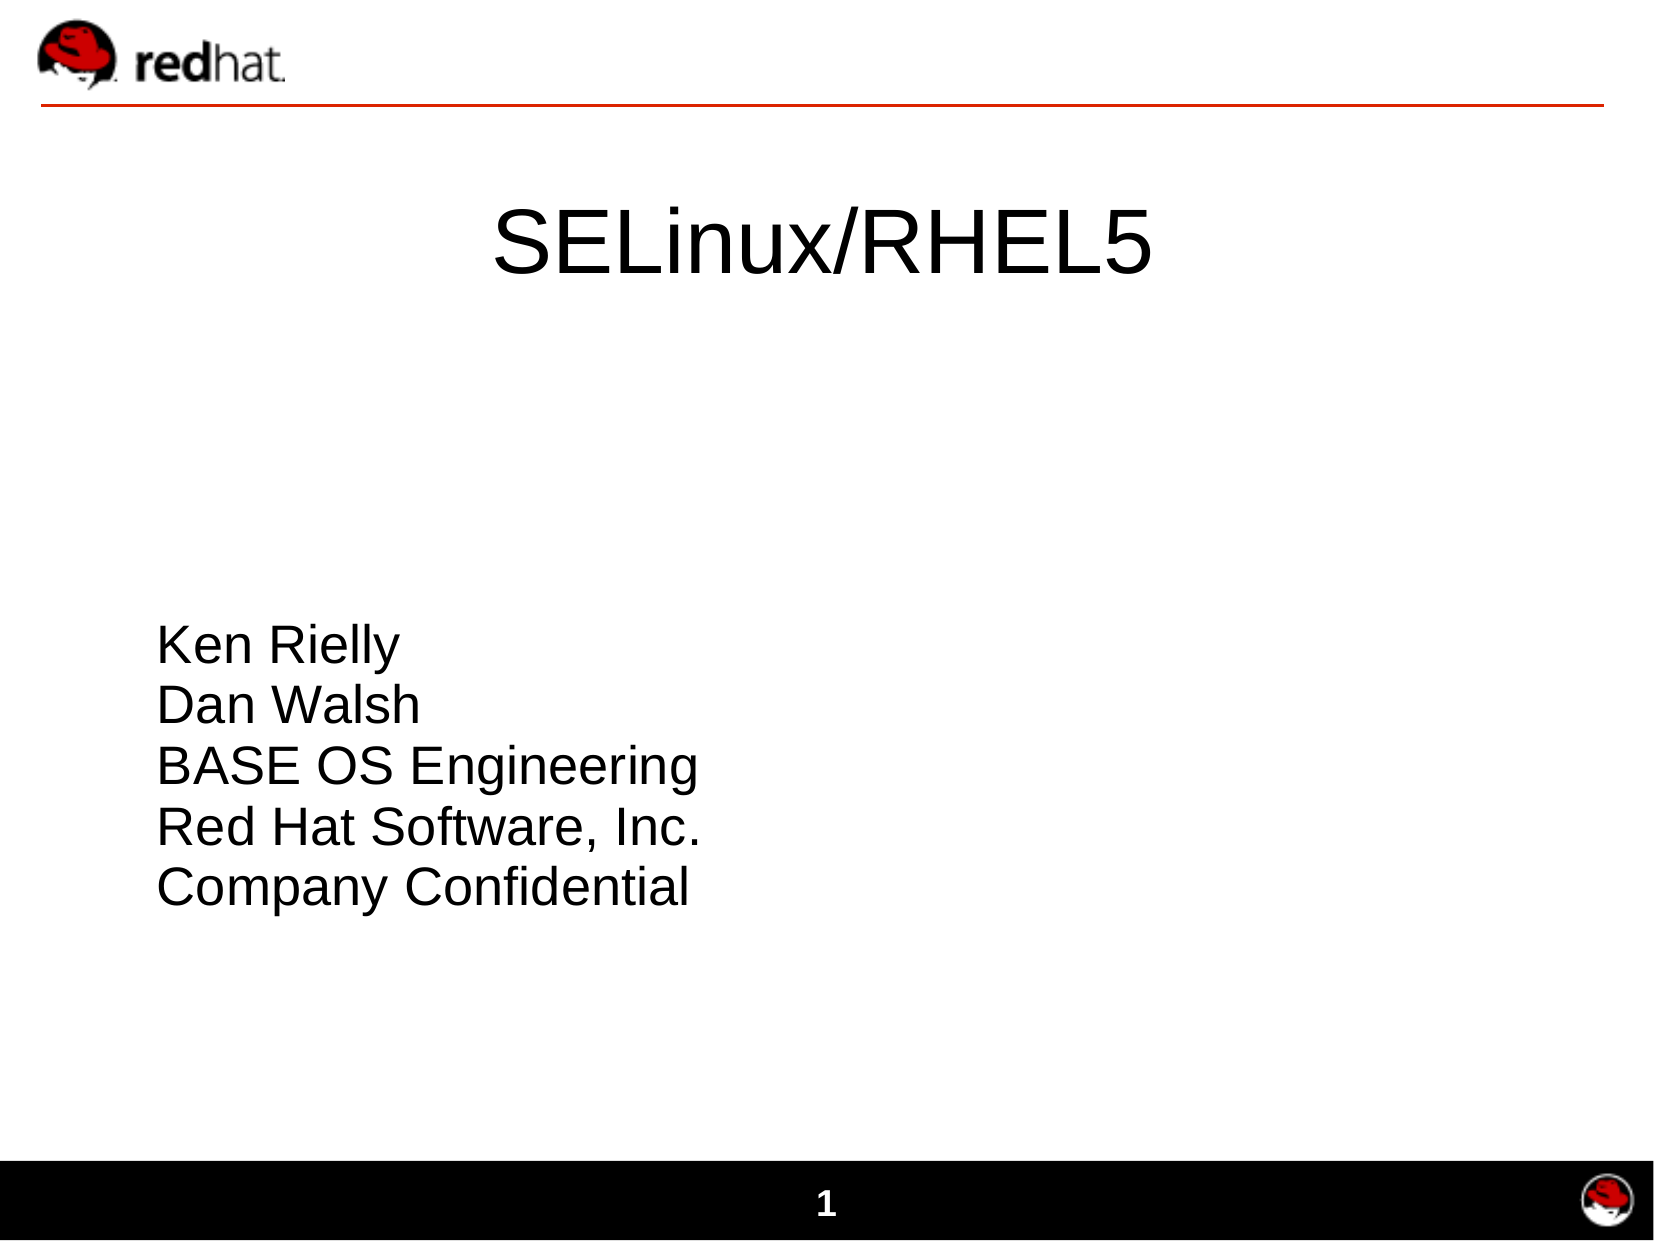

# SELinux/RHEL5
Ken Rielly
Dan Walsh
BASE OS Engineering
Red Hat Software, Inc.
Company Confidential